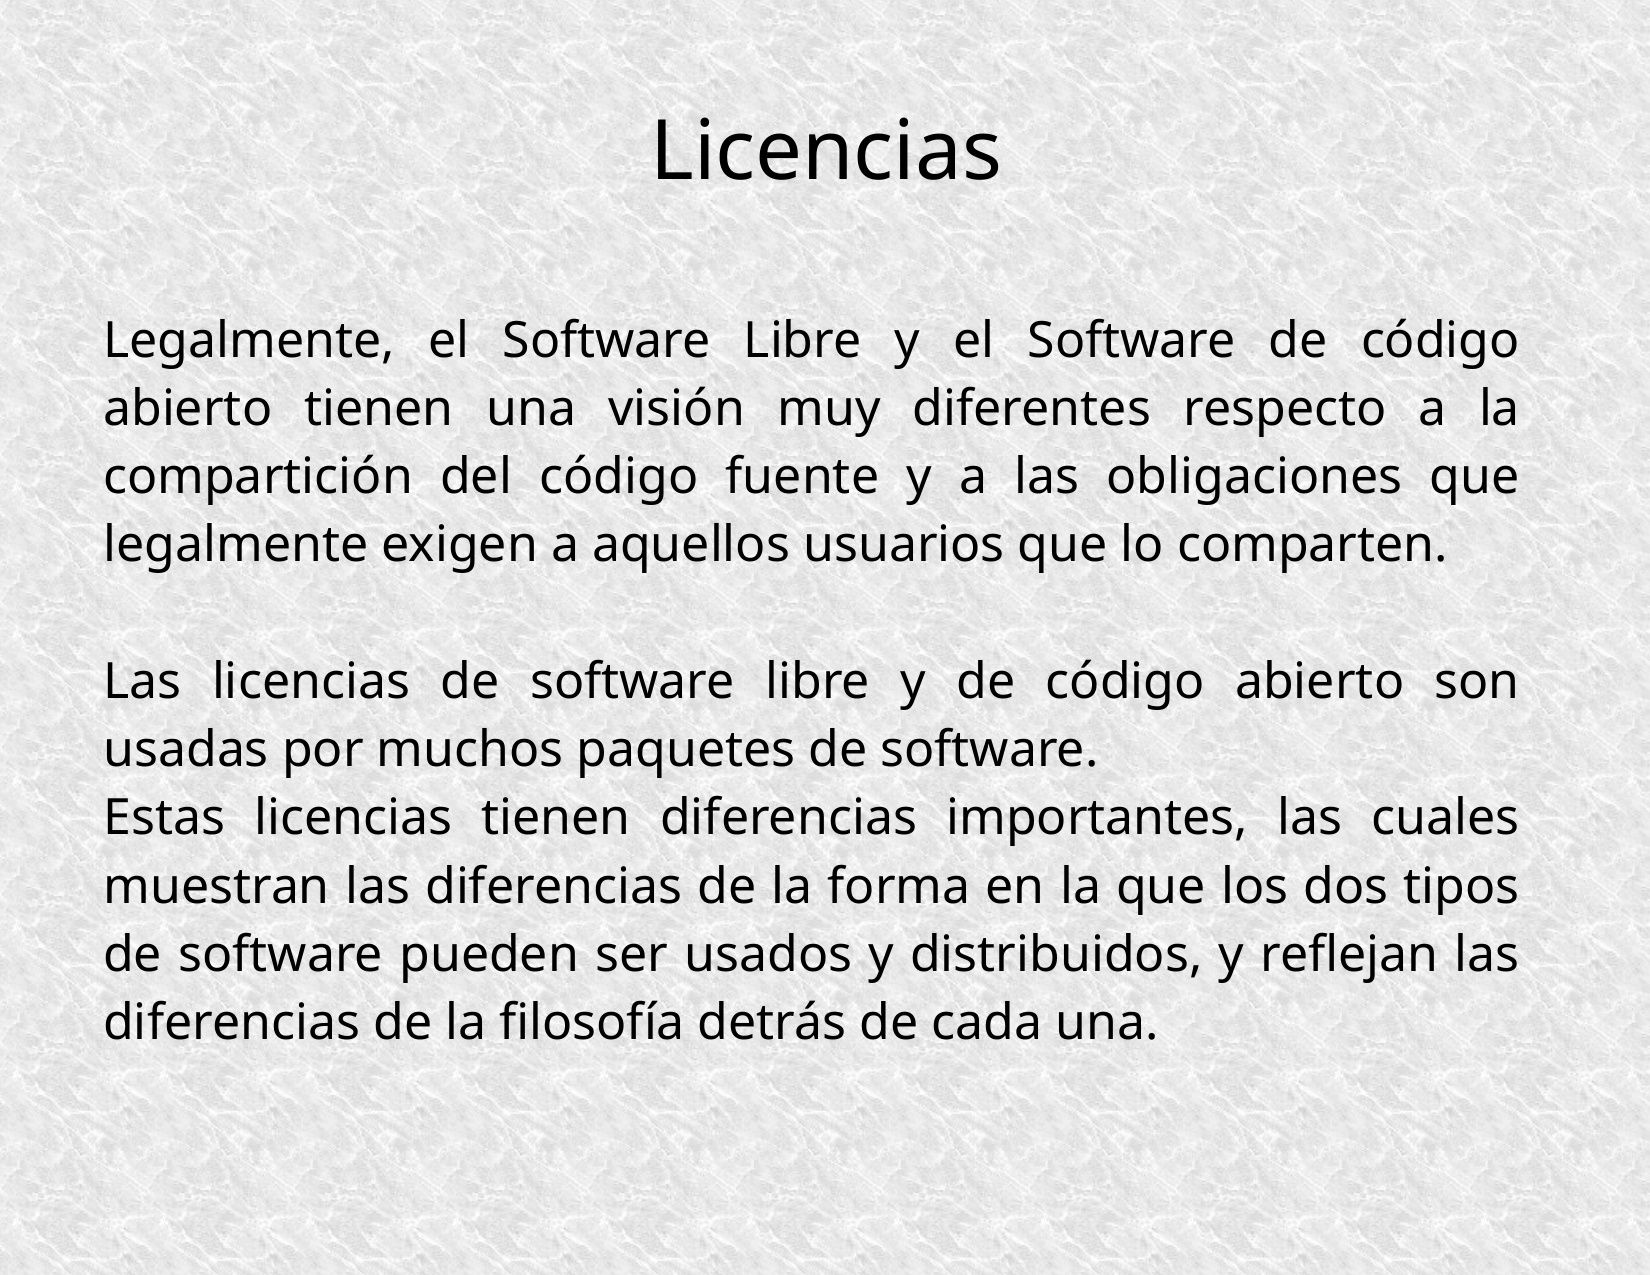

Licencias
Legalmente, el Software Libre y el Software de código abierto tienen una visión muy diferentes respecto a la compartición del código fuente y a las obligaciones que legalmente exigen a aquellos usuarios que lo comparten.
Las licencias de software libre y de código abierto son usadas por muchos paquetes de software.
Estas licencias tienen diferencias importantes, las cuales muestran las diferencias de la forma en la que los dos tipos de software pueden ser usados y distribuidos, y reflejan las diferencias de la filosofía detrás de cada una.